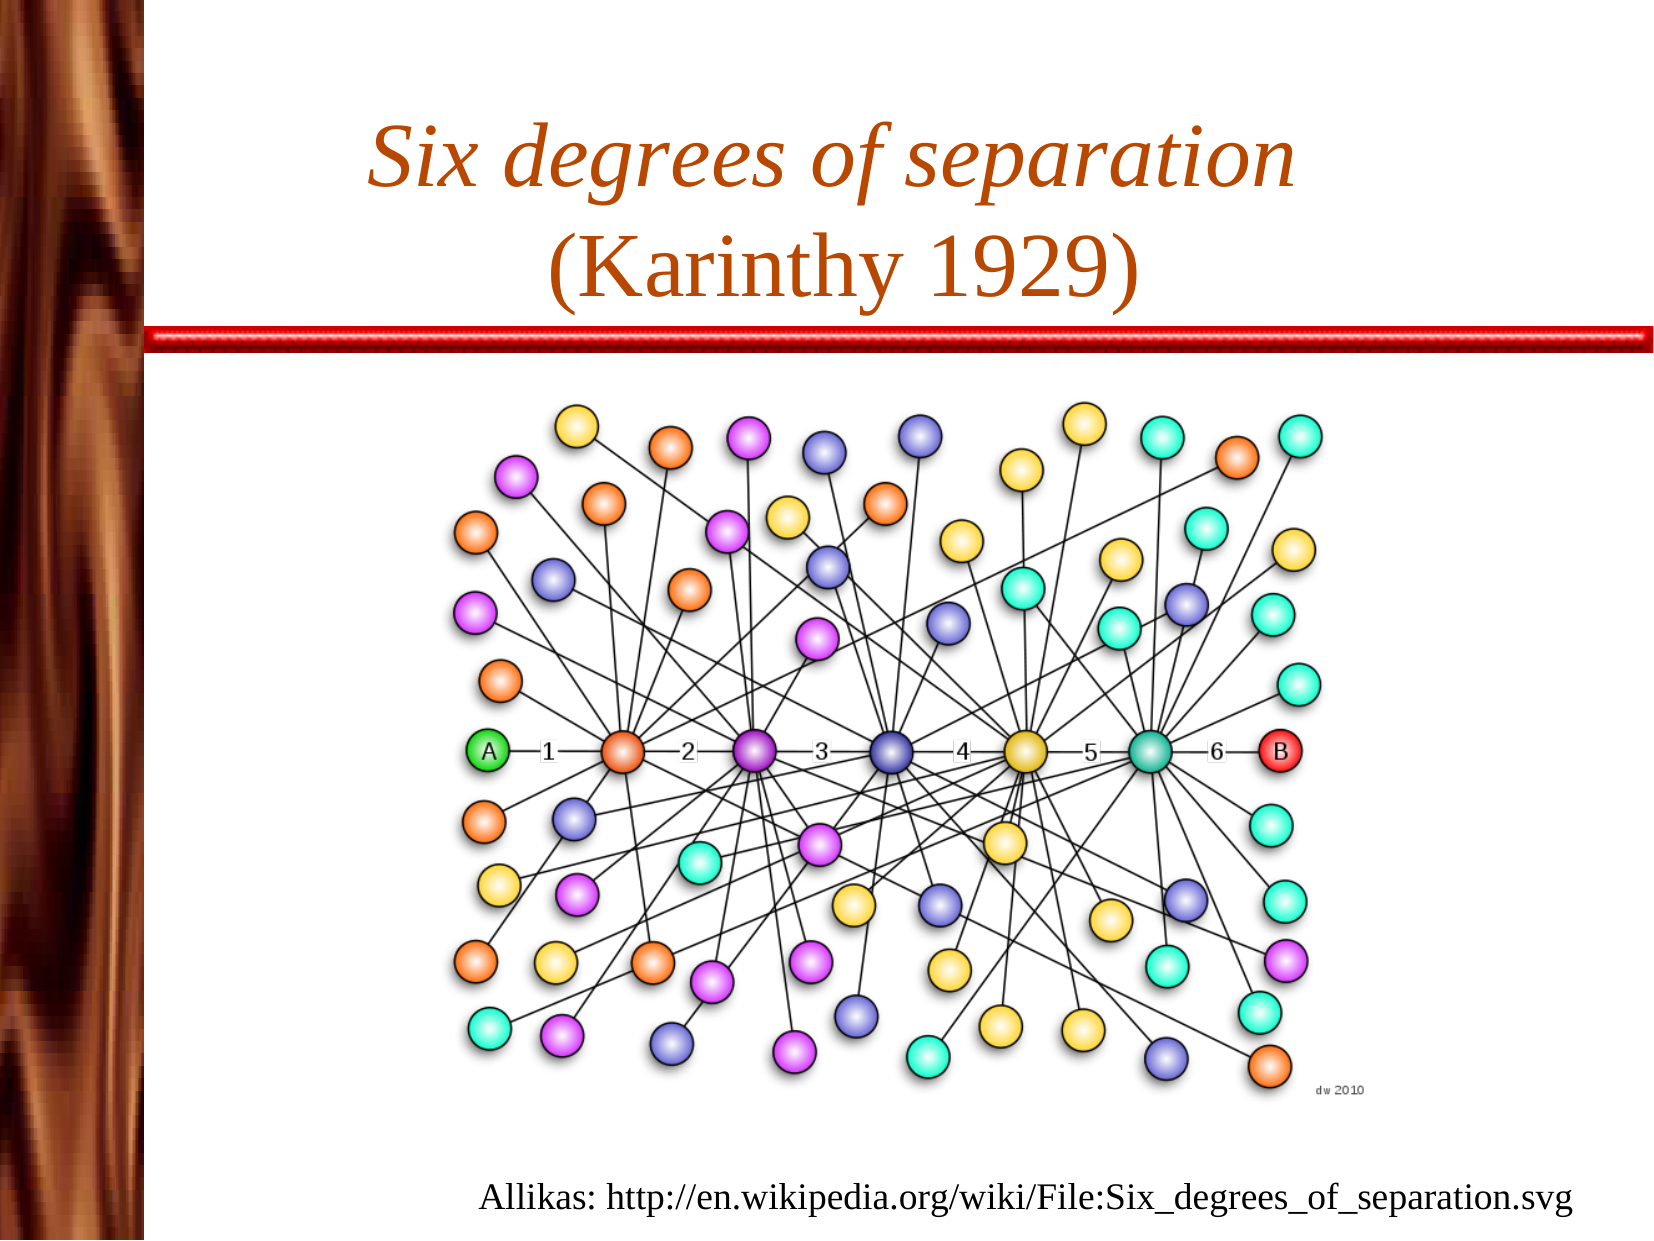

# Six degrees of separation (Karinthy 1929)
Allikas: http://en.wikipedia.org/wiki/File:Six_degrees_of_separation.svg